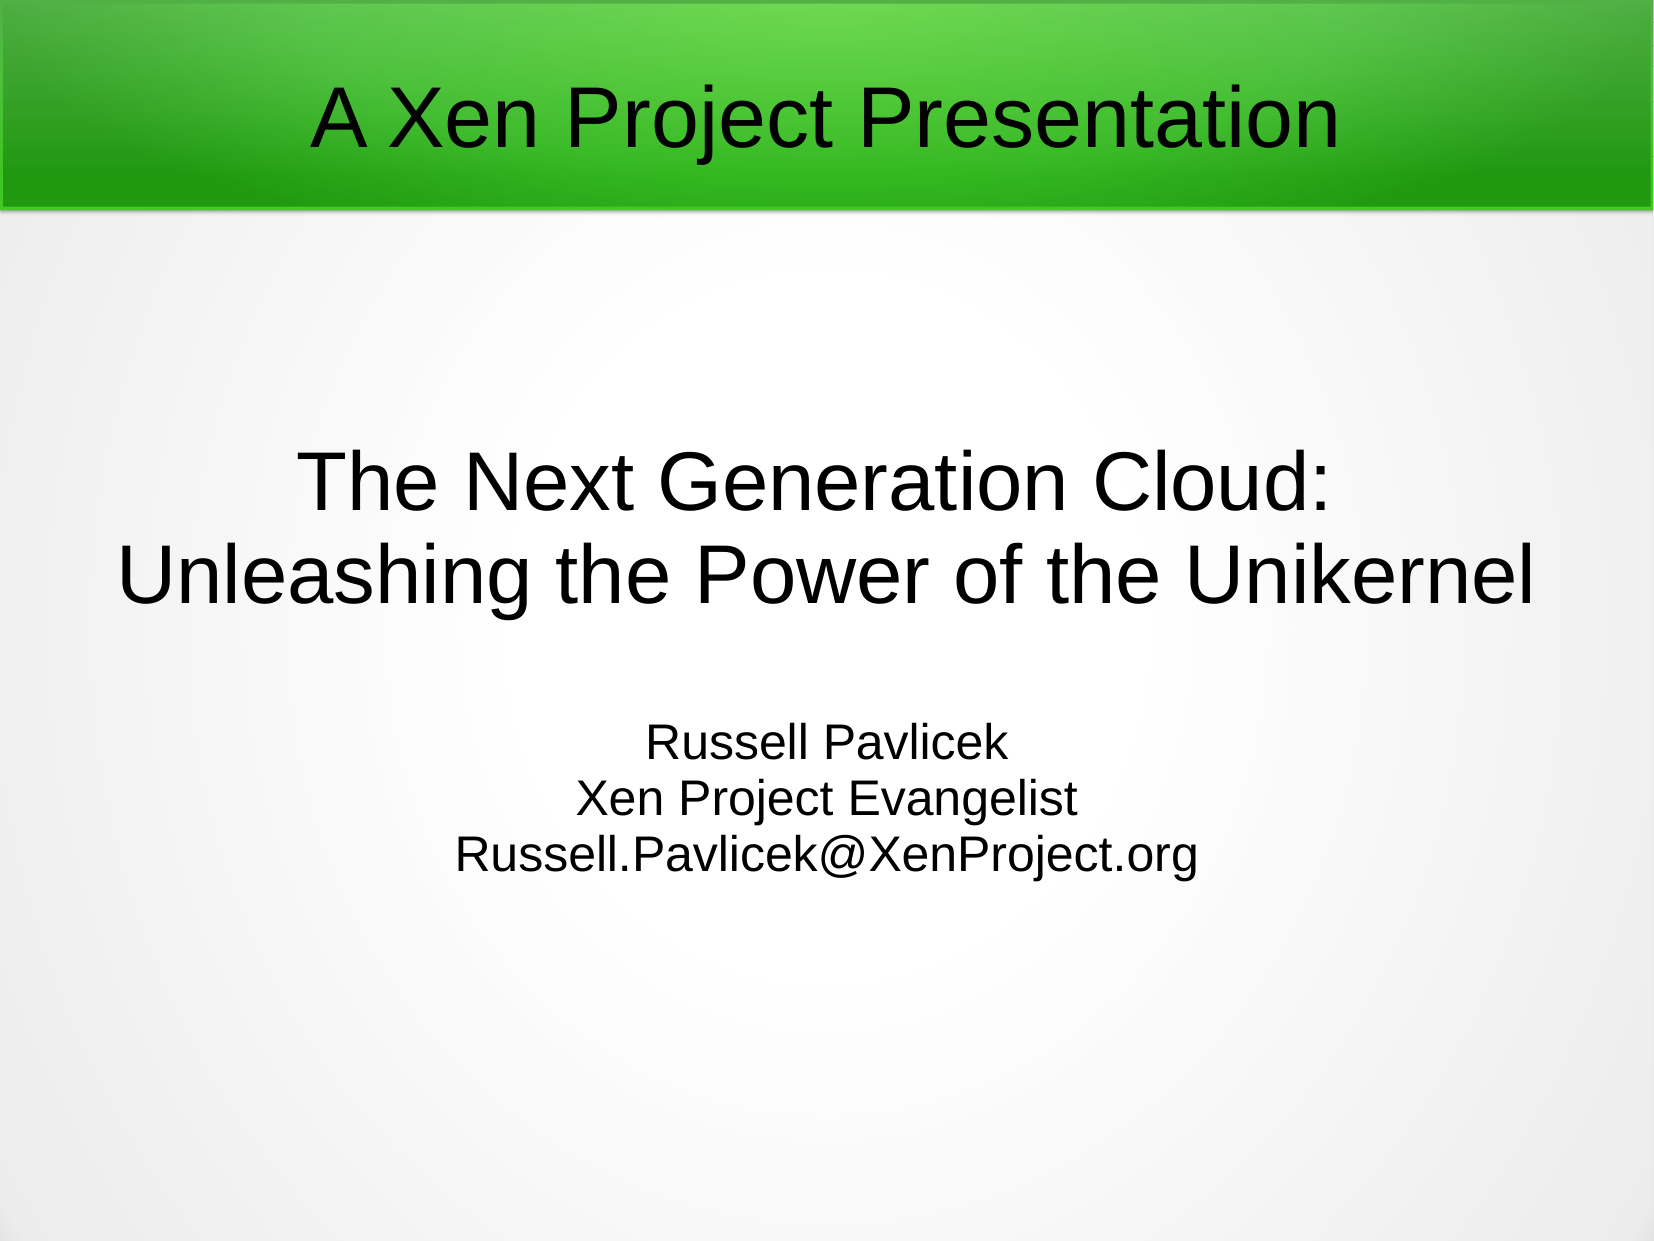

# A Xen Project Presentation
The Next Generation Cloud:
Unleashing the Power of the Unikernel
Russell Pavlicek
Xen Project Evangelist
Russell.Pavlicek@XenProject.org